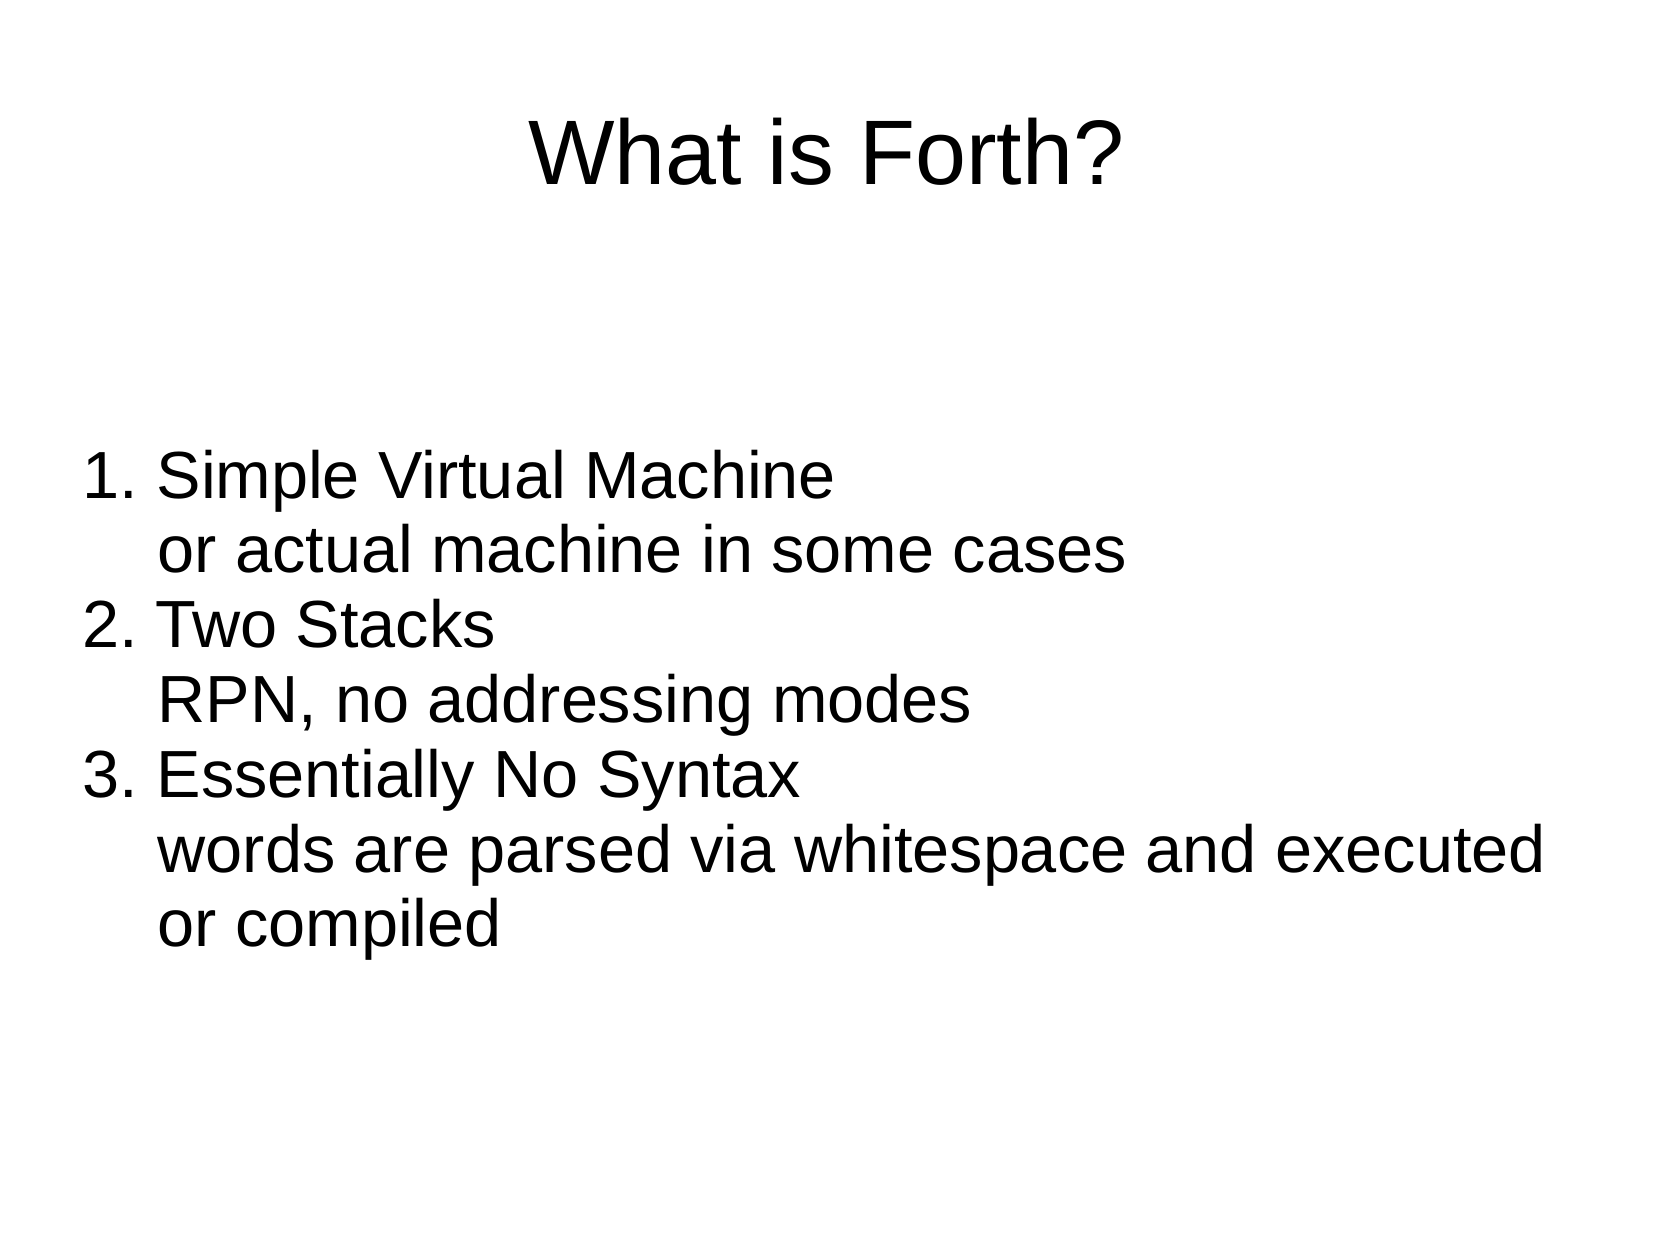

# What is Forth?
1. Simple Virtual Machine
	or actual machine in some cases
2. Two Stacks
	RPN, no addressing modes
3. Essentially No Syntax
	words are parsed via whitespace and executed 	or compiled